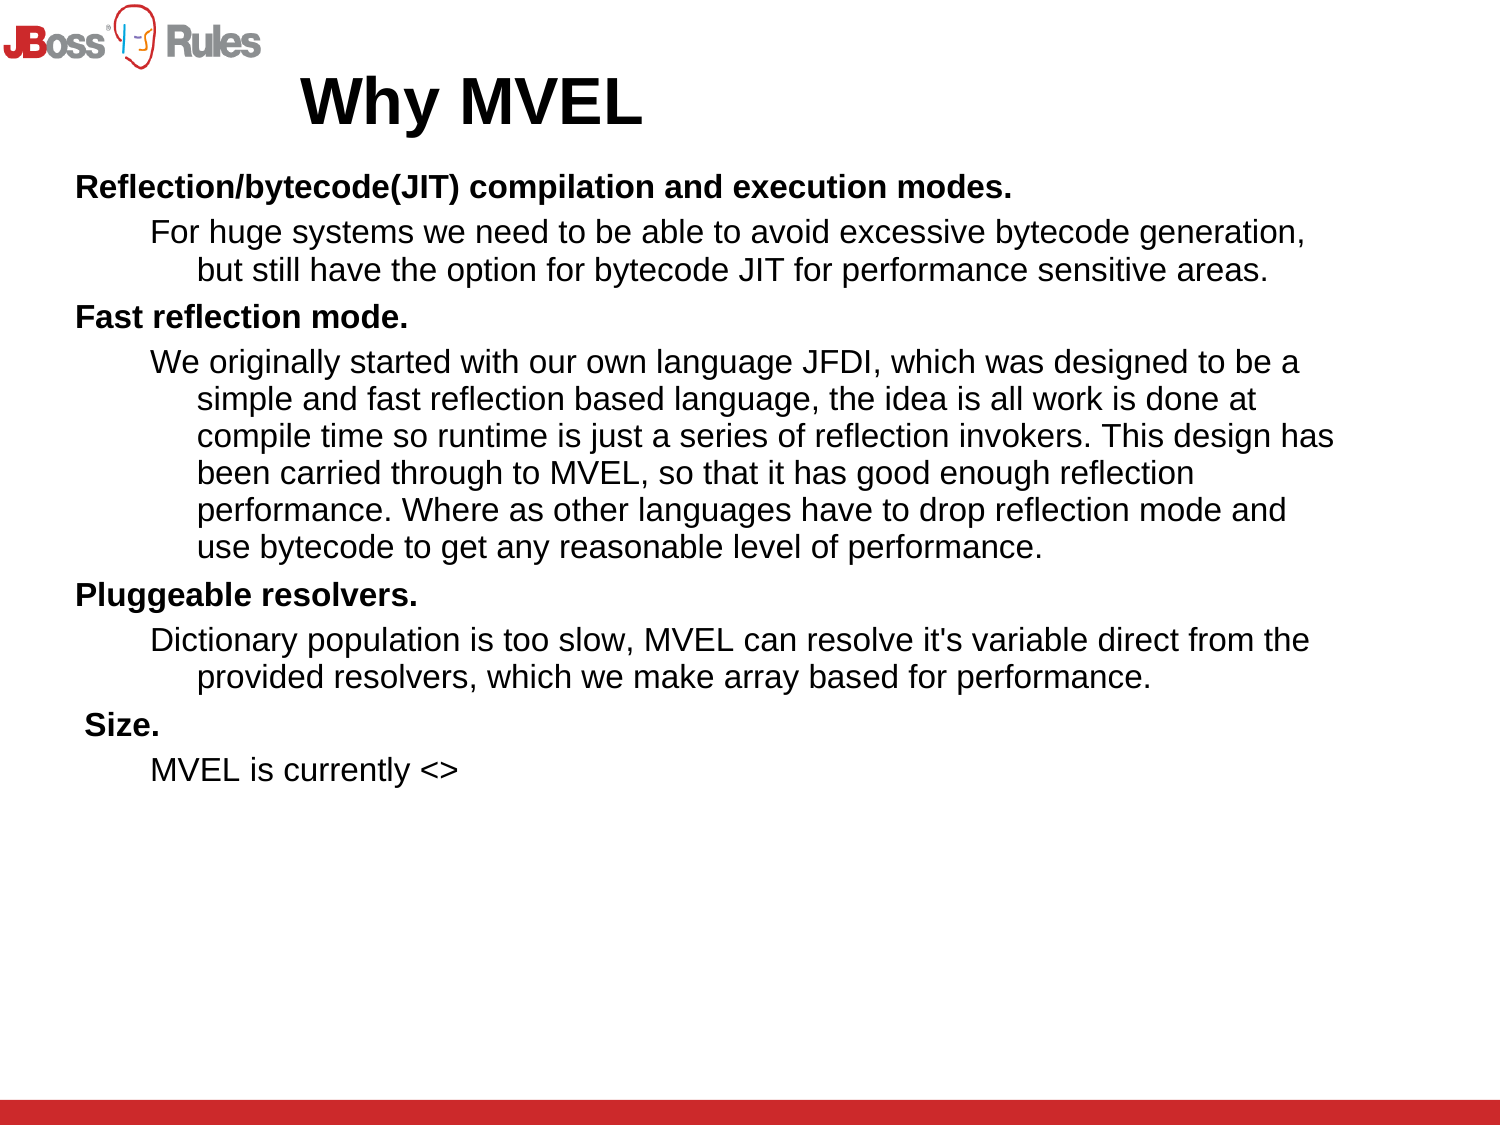

# Why MVEL
Reflection/bytecode(JIT) compilation and execution modes.
For huge systems we need to be able to avoid excessive bytecode generation, but still have the option for bytecode JIT for performance sensitive areas.
Fast reflection mode.
We originally started with our own language JFDI, which was designed to be a simple and fast reflection based language, the idea is all work is done at compile time so runtime is just a series of reflection invokers. This design has been carried through to MVEL, so that it has good enough reflection performance. Where as other languages have to drop reflection mode and use bytecode to get any reasonable level of performance.
Pluggeable resolvers.
Dictionary population is too slow, MVEL can resolve it's variable direct from the provided resolvers, which we make array based for performance.
 Size.
MVEL is currently <>